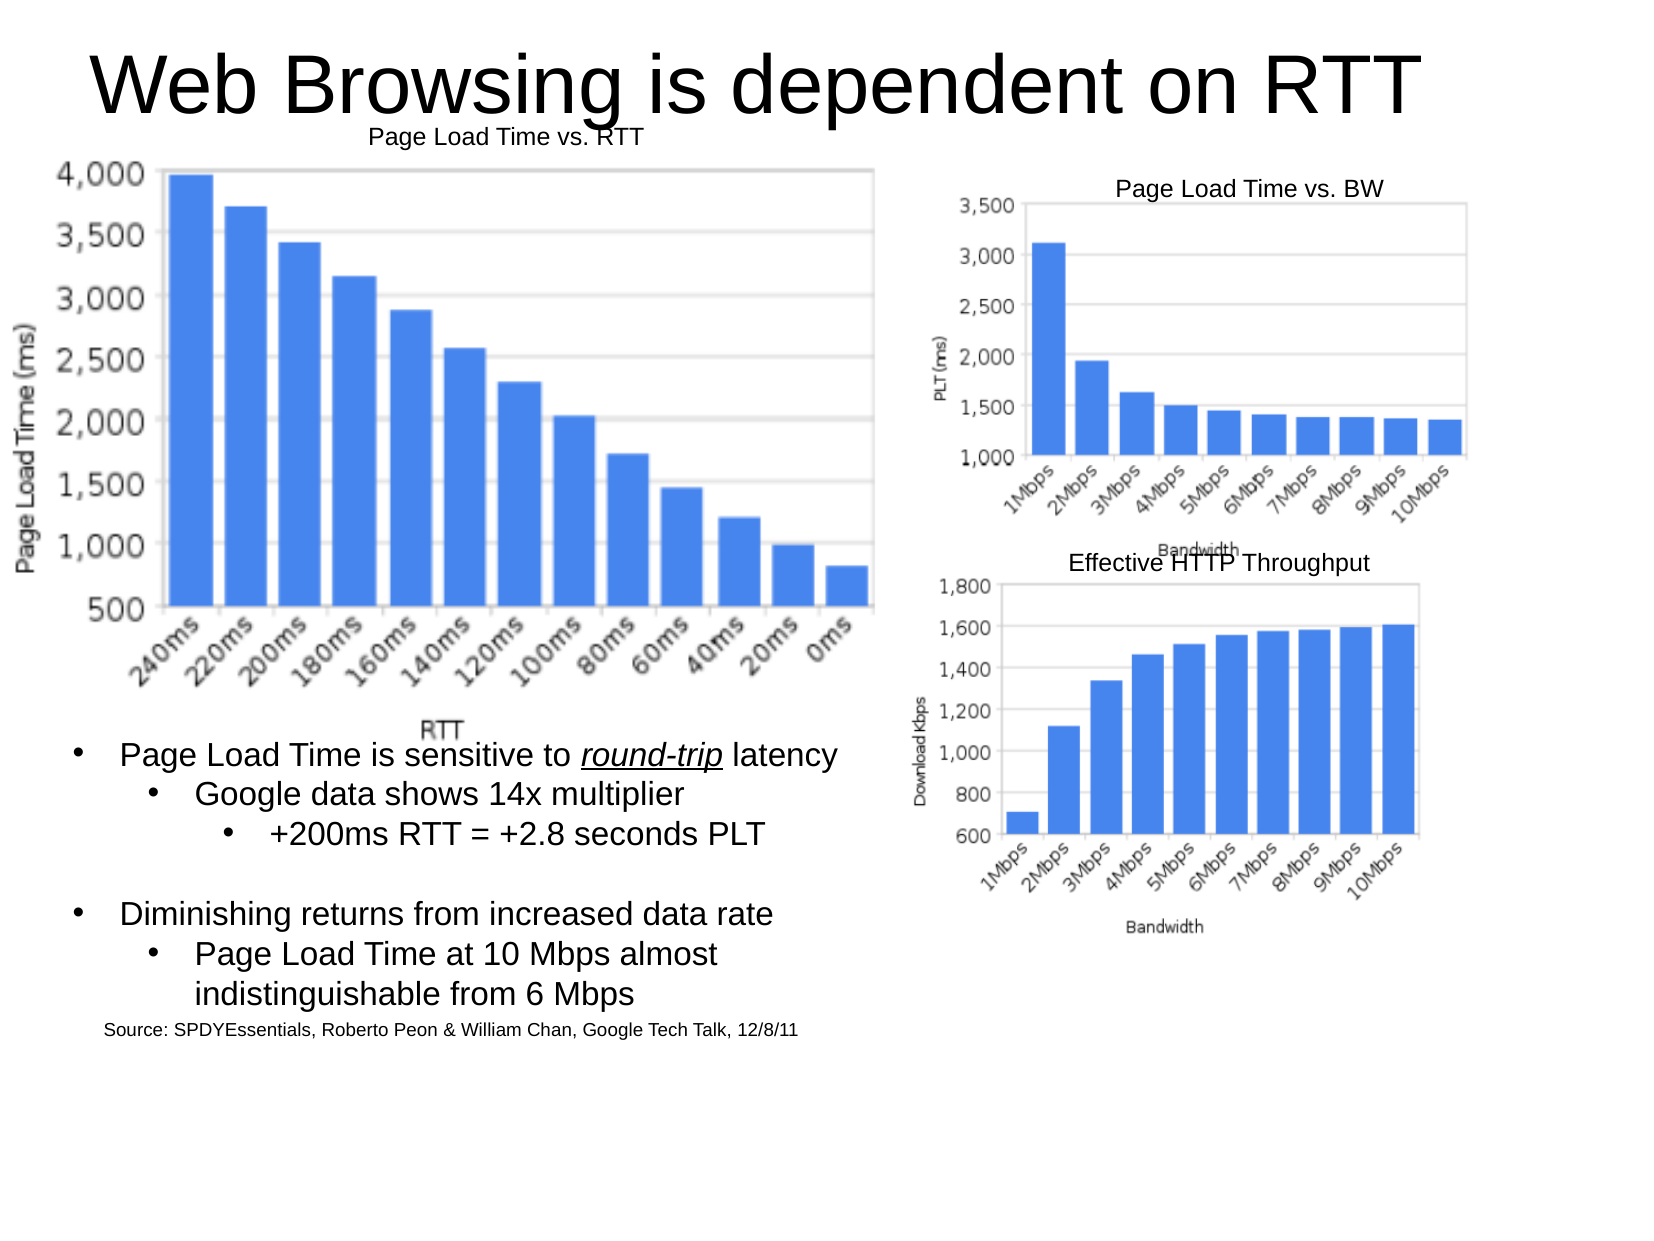

# Web Browsing is dependent on RTT
Page Load Time vs. RTT
Page Load Time vs. BW
Effective HTTP Throughput
Page Load Time is sensitive to round-trip latency
Google data shows 14x multiplier
+200ms RTT = +2.8 seconds PLT
Diminishing returns from increased data rate
Page Load Time at 10 Mbps almost indistinguishable from 6 Mbps
Source: SPDYEssentials, Roberto Peon & William Chan, Google Tech Talk, 12/8/11